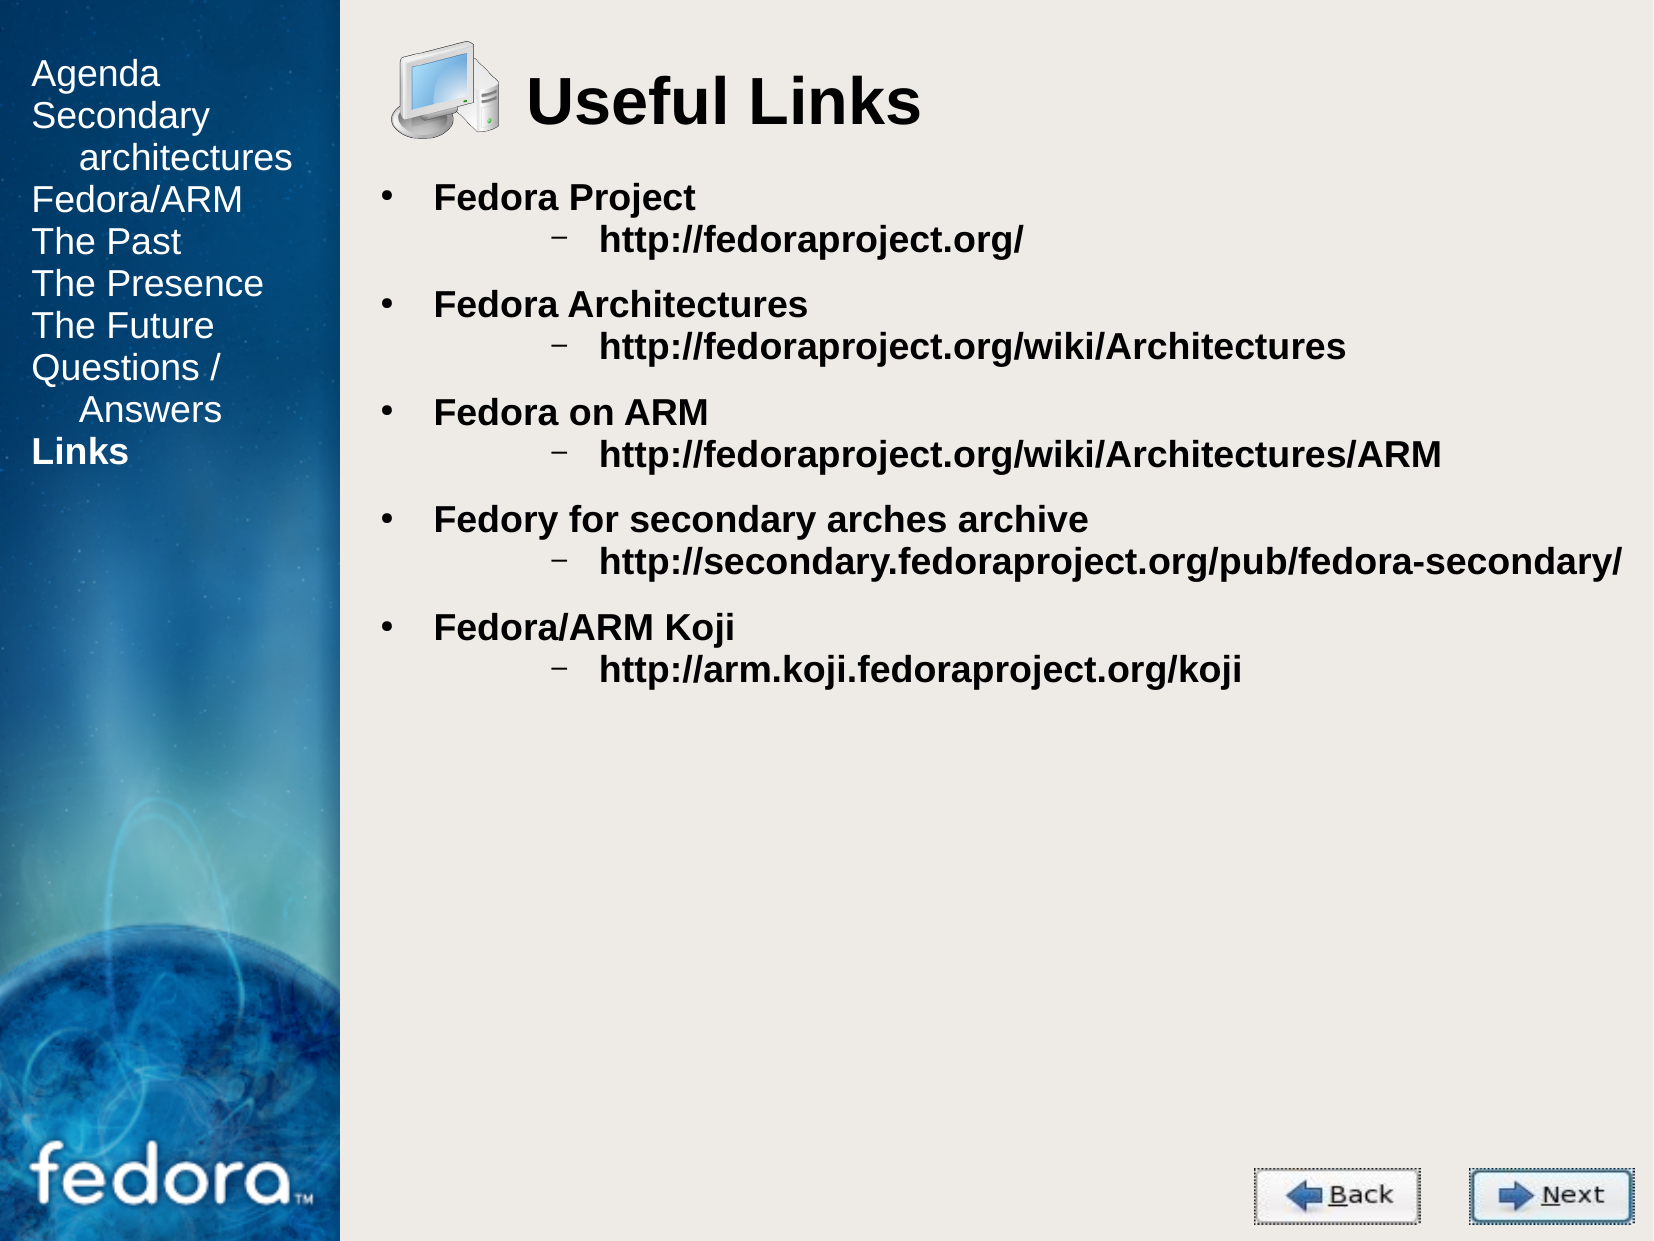

Agenda
Secondary architectures
Fedora/ARM
The Past
The Presence
The Future
Questions / Answers
Links
# Agenda
Useful Links
Fedora Project
http://fedoraproject.org/
Fedora Architectures
http://fedoraproject.org/wiki/Architectures
Fedora on ARM
http://fedoraproject.org/wiki/Architectures/ARM
Fedory for secondary arches archive
http://secondary.fedoraproject.org/pub/fedora-secondary/
Fedora/ARM Koji
http://arm.koji.fedoraproject.org/koji